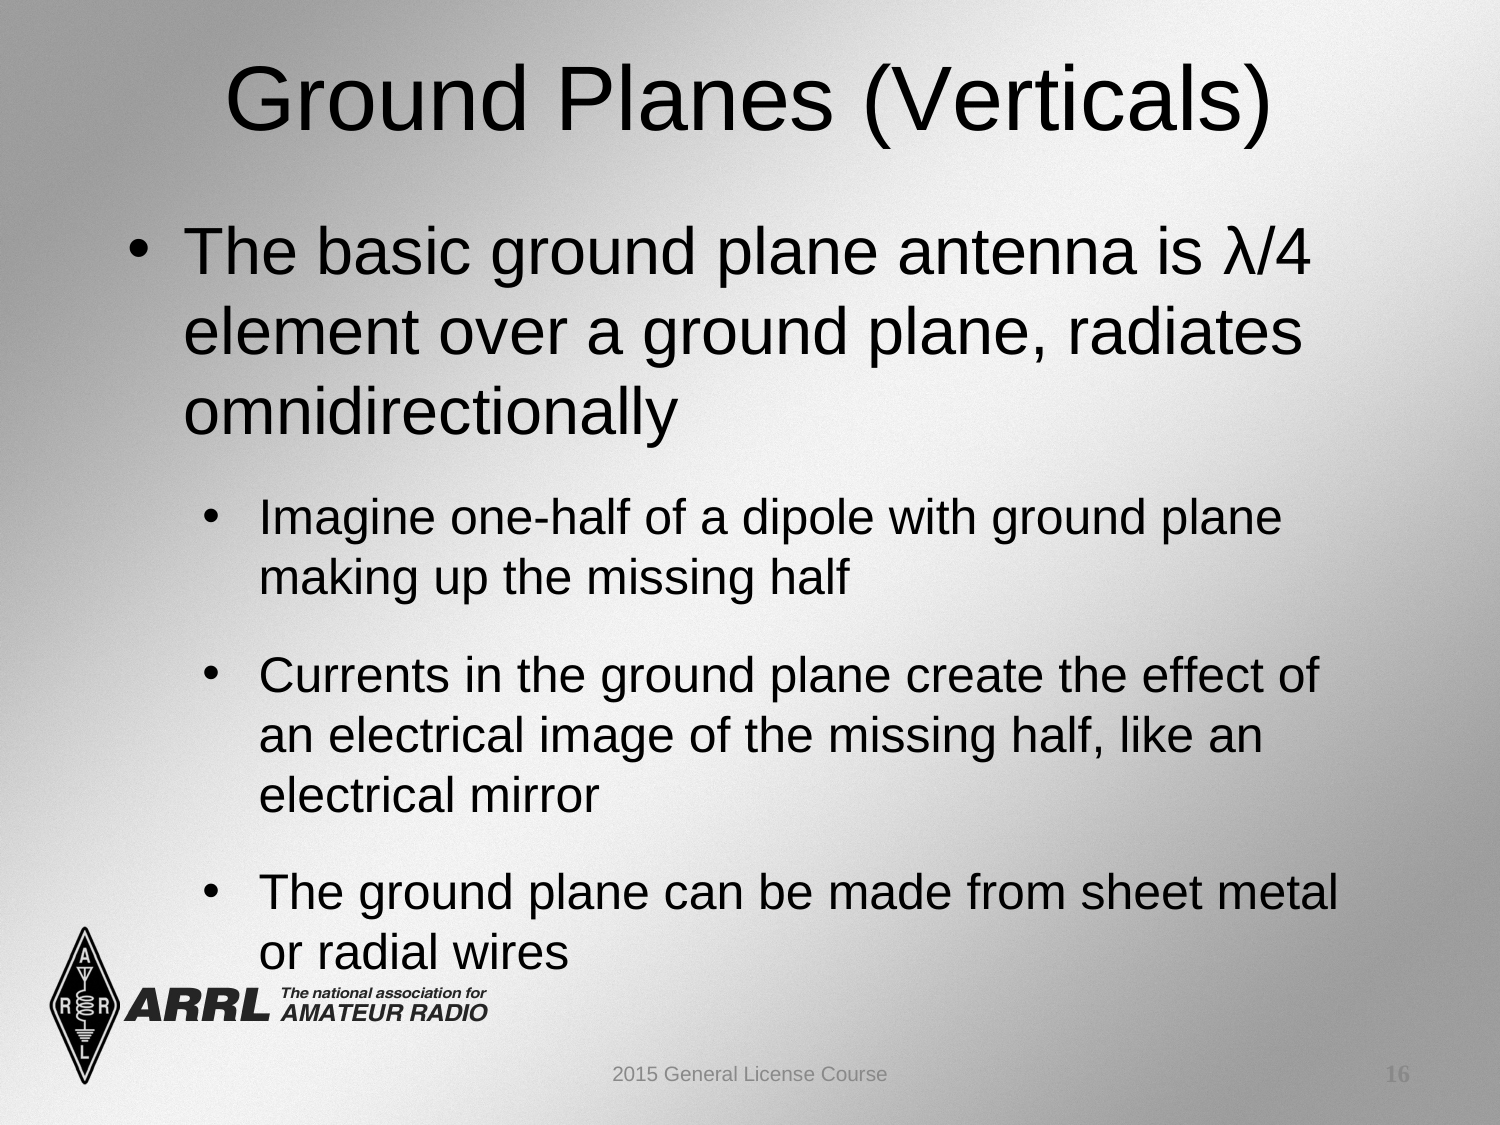

Ground Planes (Verticals)
The basic ground plane antenna is λ/4 element over a ground plane, radiates omnidirectionally
Imagine one-half of a dipole with ground plane making up the missing half
Currents in the ground plane create the effect of an electrical image of the missing half, like an electrical mirror
The ground plane can be made from sheet metal or radial wires
2015 General License Course